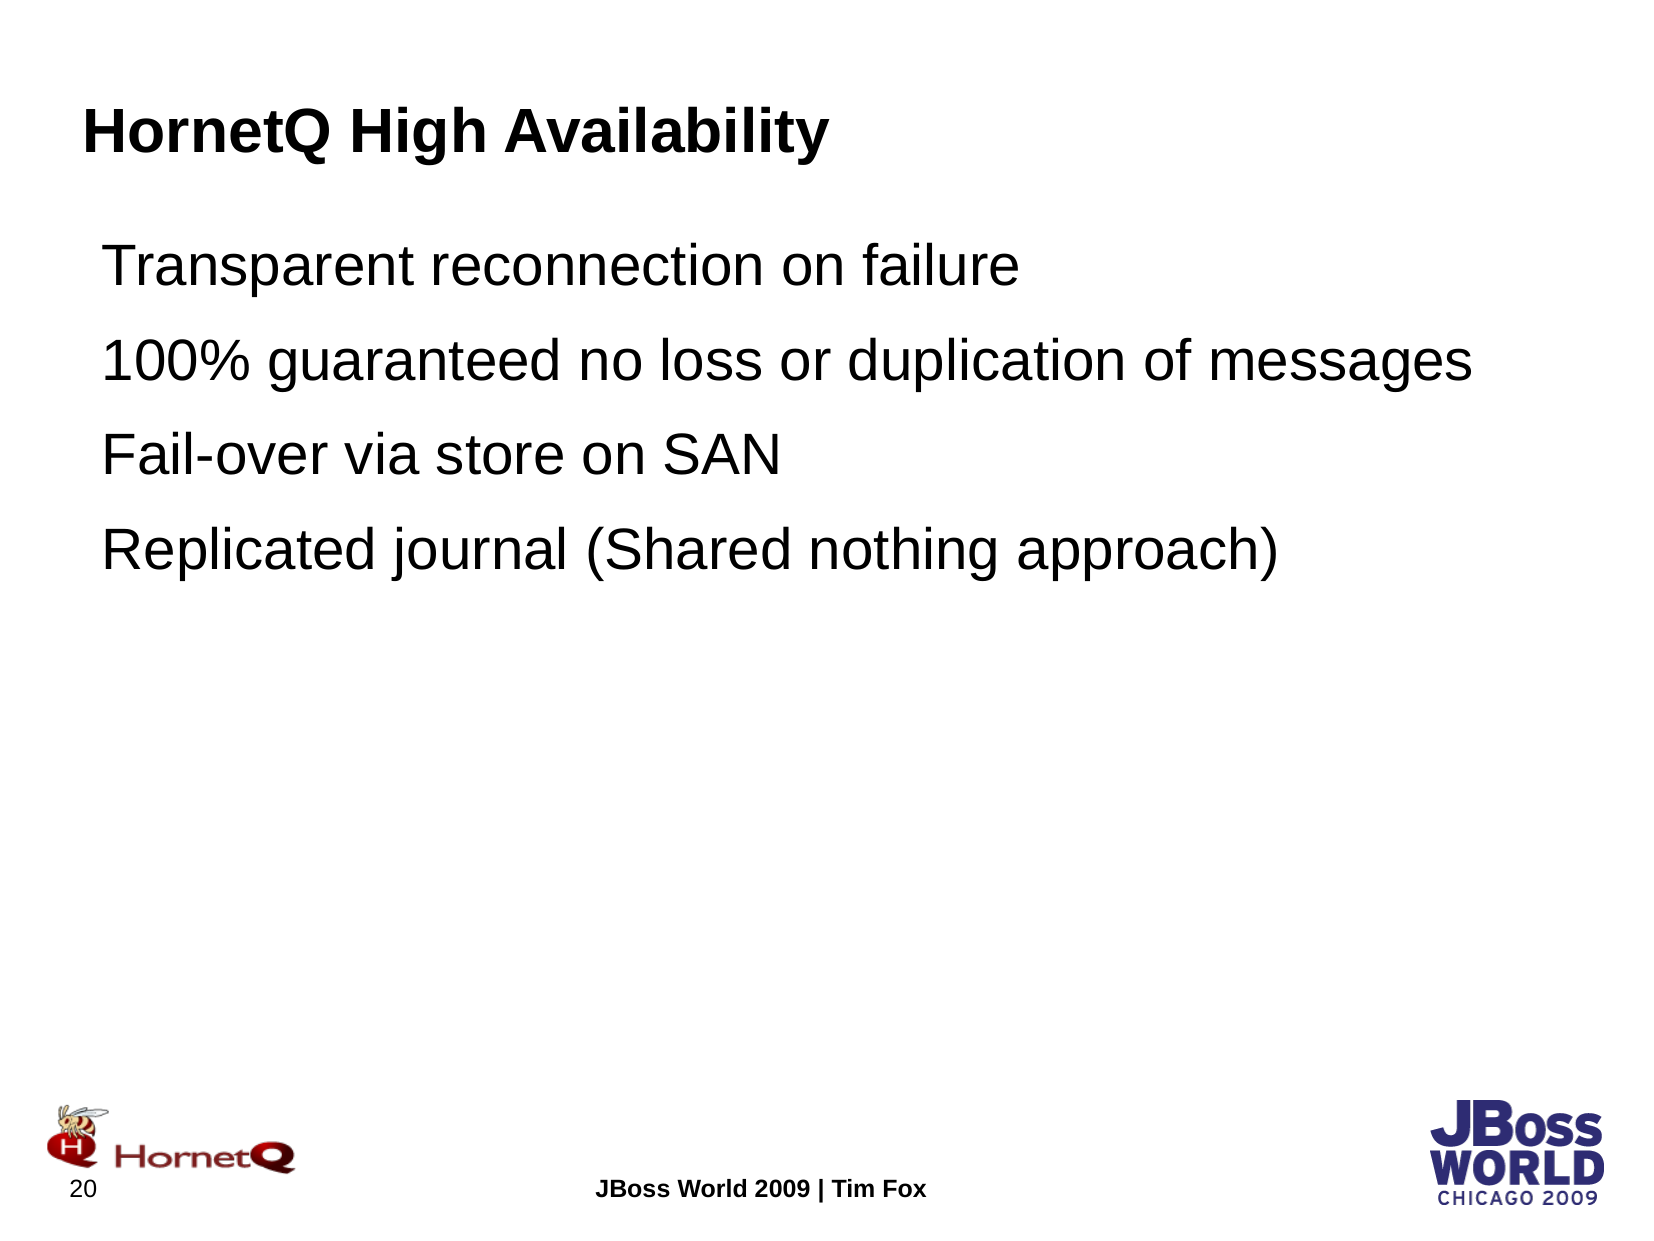

# HornetQ High Availability
Transparent reconnection on failure
100% guaranteed no loss or duplication of messages
Fail-over via store on SAN
Replicated journal (Shared nothing approach)